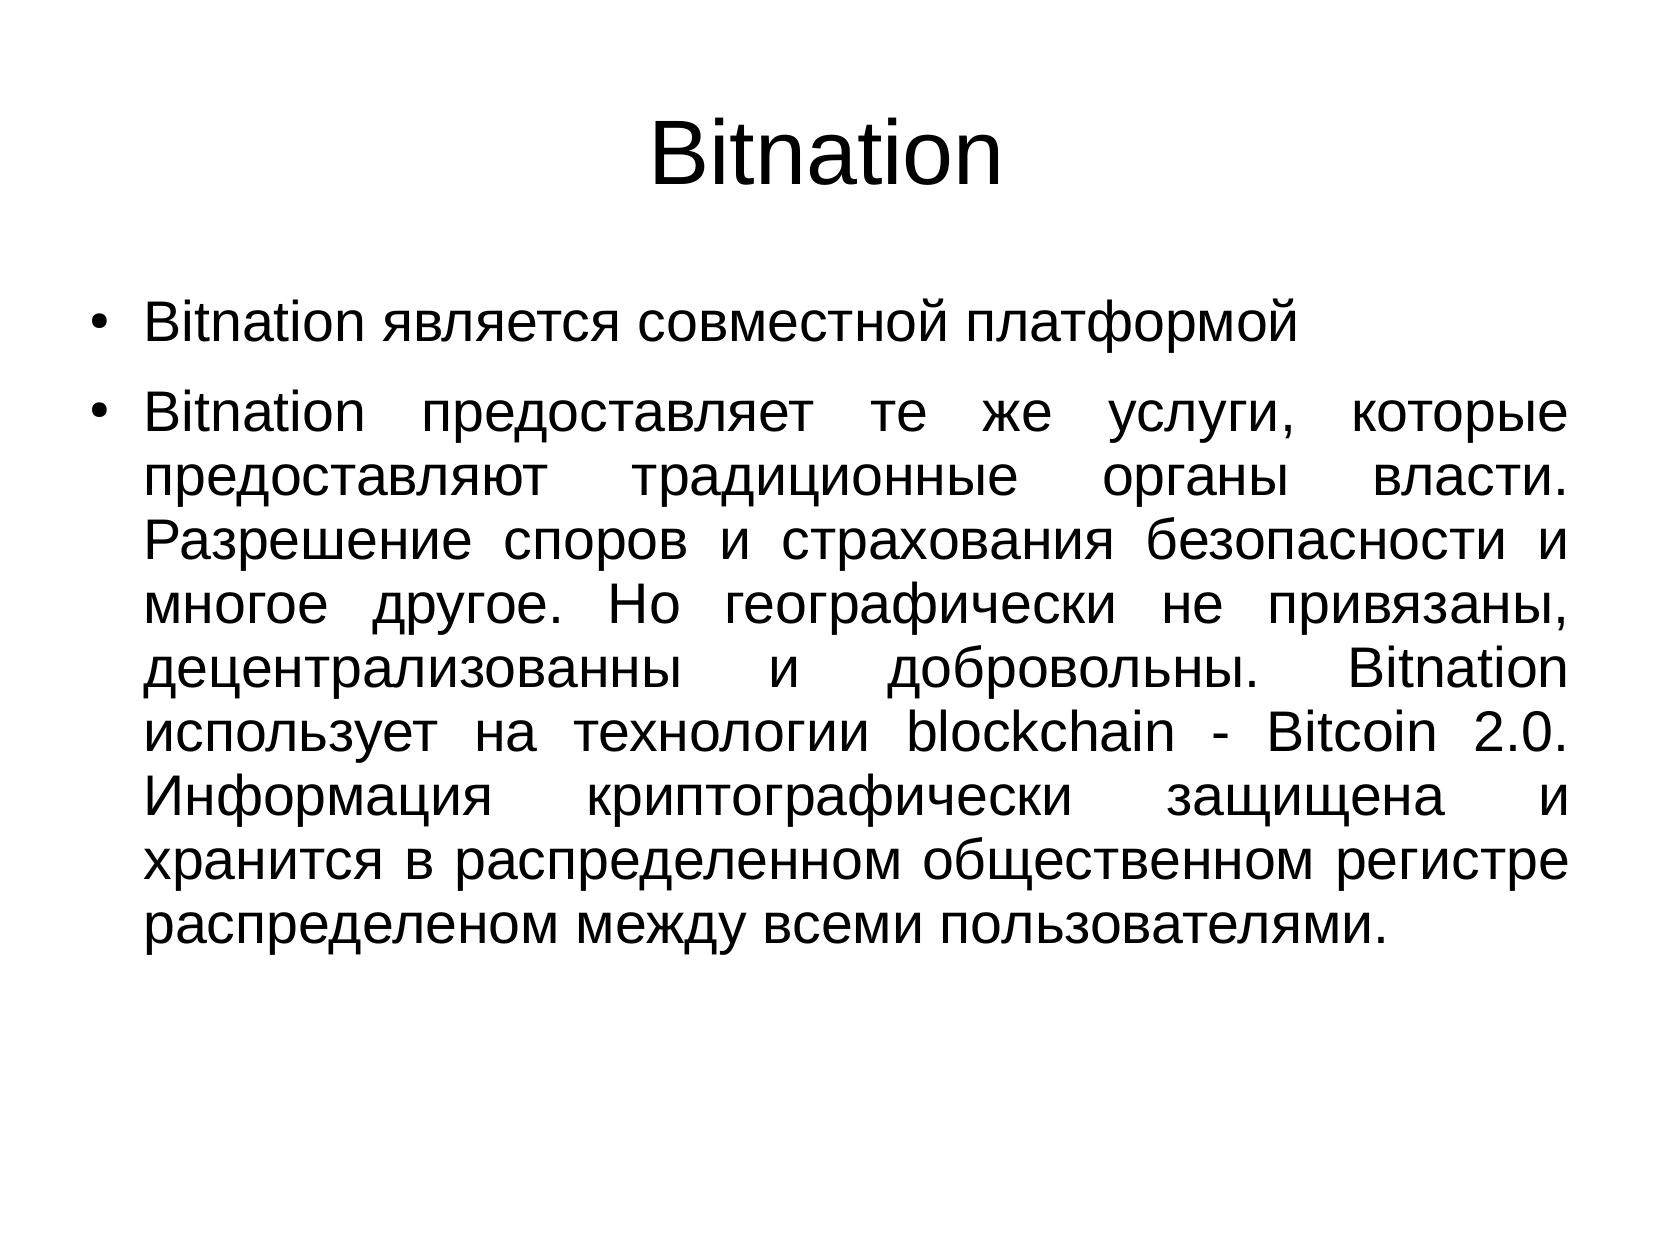

# Bitnation
Bitnation является совместной платформой
Bitnation предоставляет те же услуги, которые предоставляют традиционные органы власти. Разрешение споров и страхования безопасности и многое другое. Но географически не привязаны, децентрализованны и добровольны. Bitnation использует на технологии blockchain - Bitcoin 2.0. Информация криптографически защищена и хранится в распределенном общественном регистре распределеном между всеми пользователями.